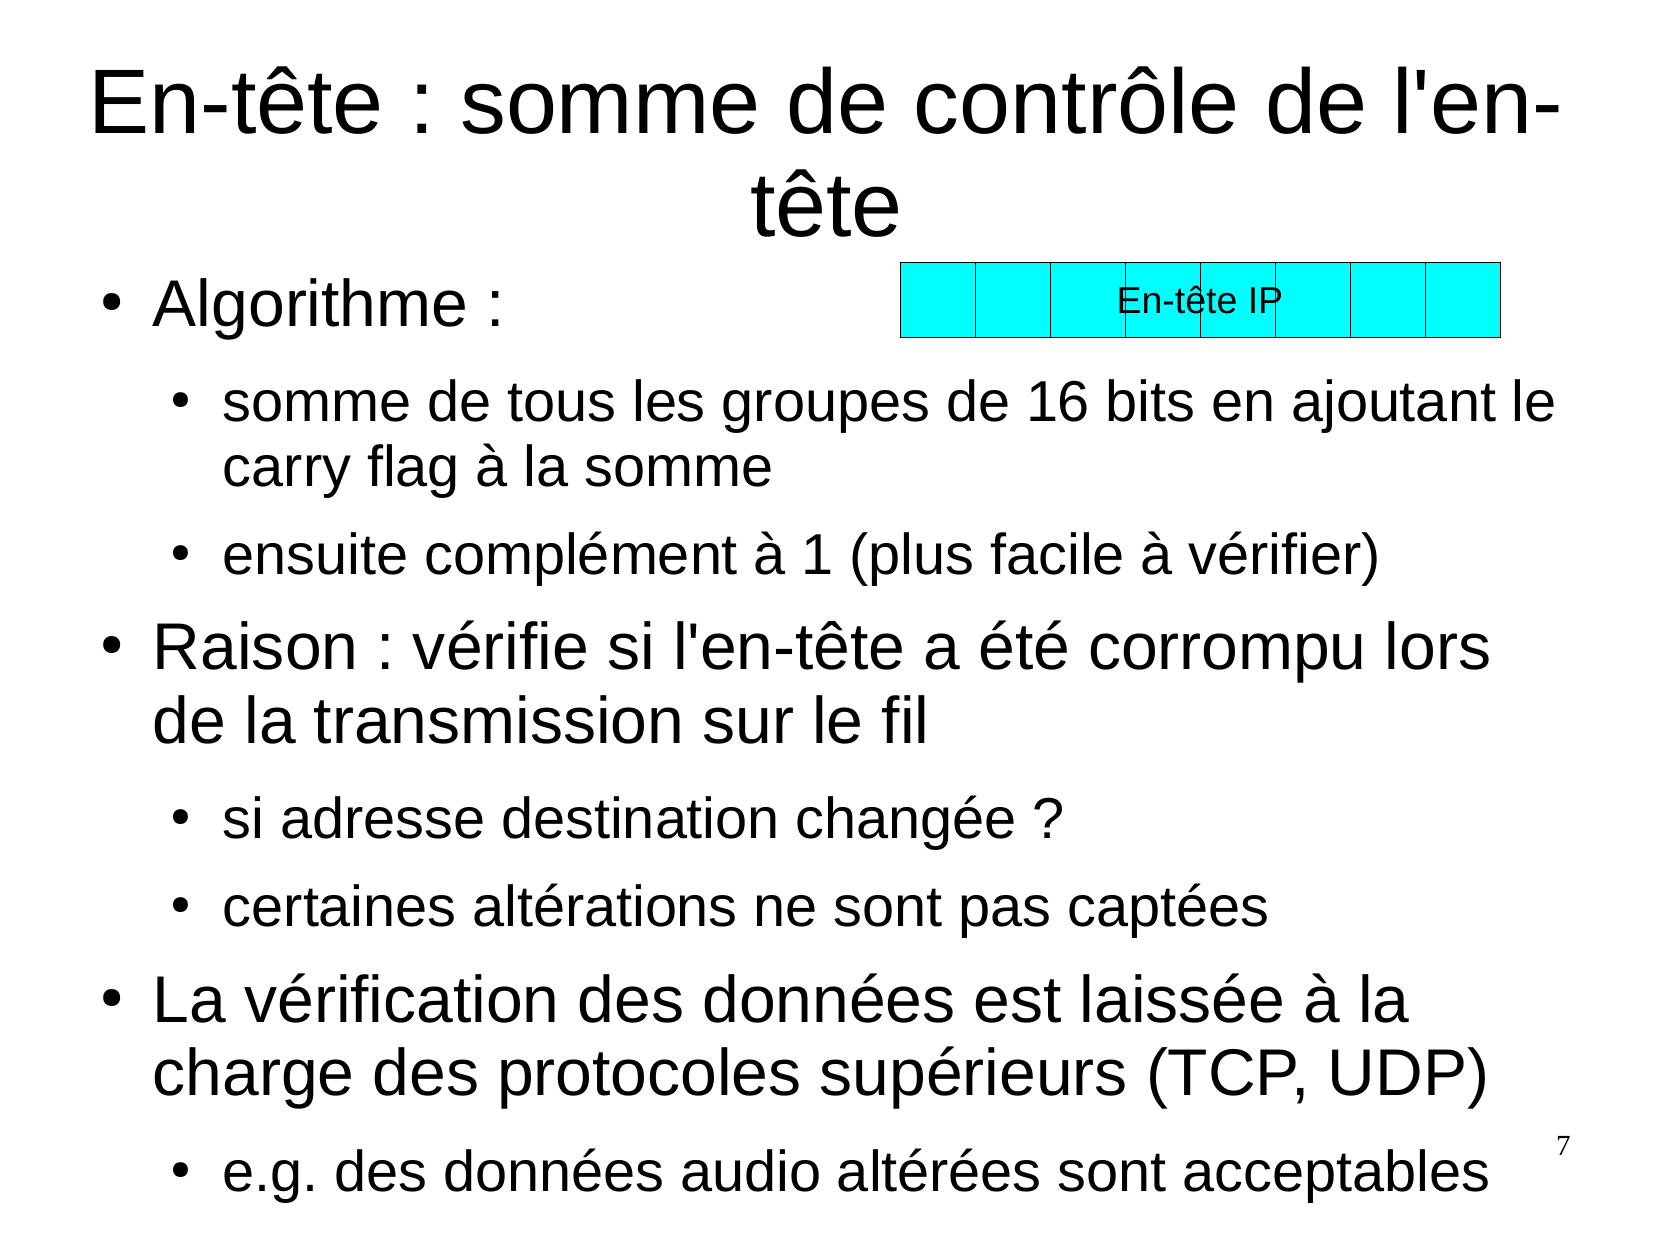

# En-tête : somme de contrôle de l'en-tête
En-tête IP
Algorithme :
somme de tous les groupes de 16 bits en ajoutant le carry flag à la somme
ensuite complément à 1 (plus facile à vérifier)
Raison : vérifie si l'en-tête a été corrompu lors de la transmission sur le fil
si adresse destination changée ?
certaines altérations ne sont pas captées
La vérification des données est laissée à la charge des protocoles supérieurs (TCP, UDP)
e.g. des données audio altérées sont acceptables
7